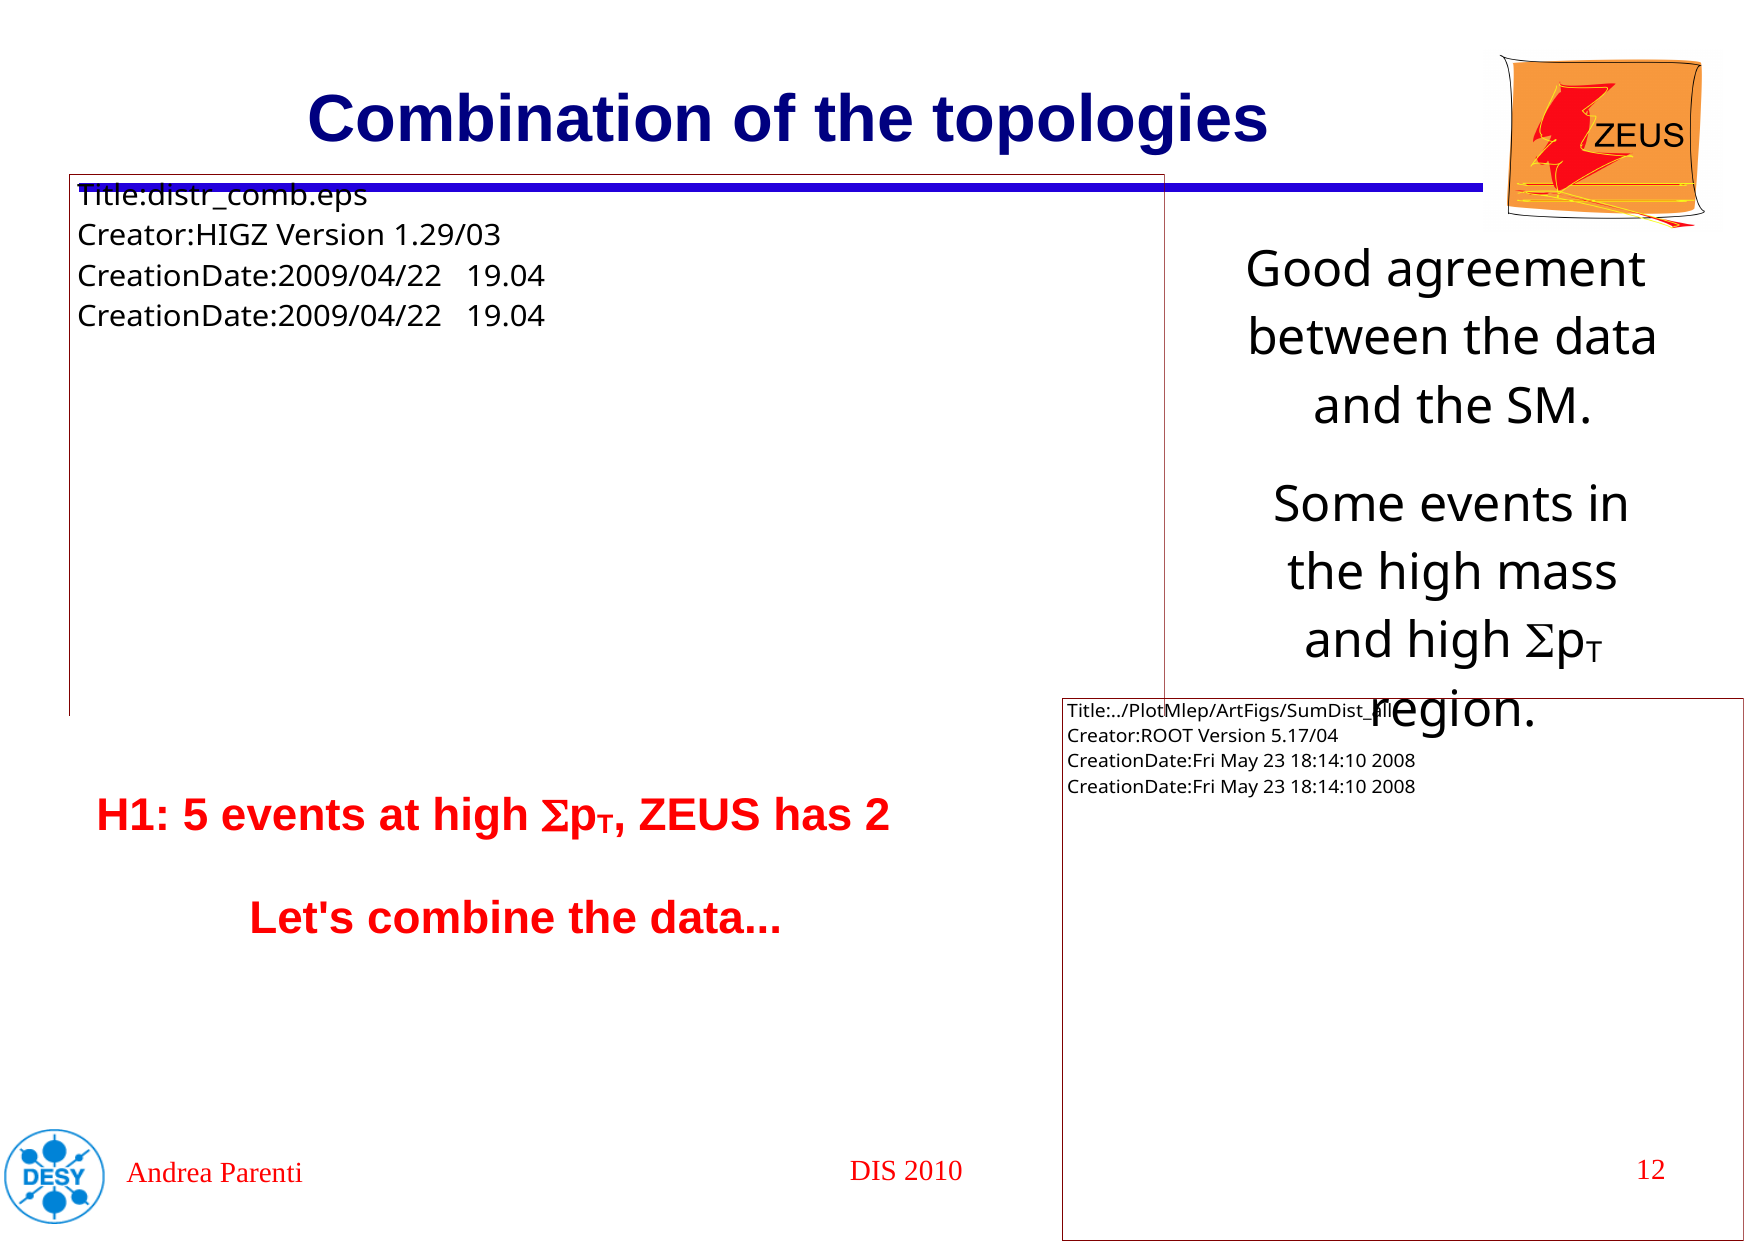

# Combination of the topologies
 Good agreement between the data and the SM.
 Some events in the high mass and high SpT region.
H1: 5 events at high SpT, ZEUS has 2
 Let's combine the data...
12